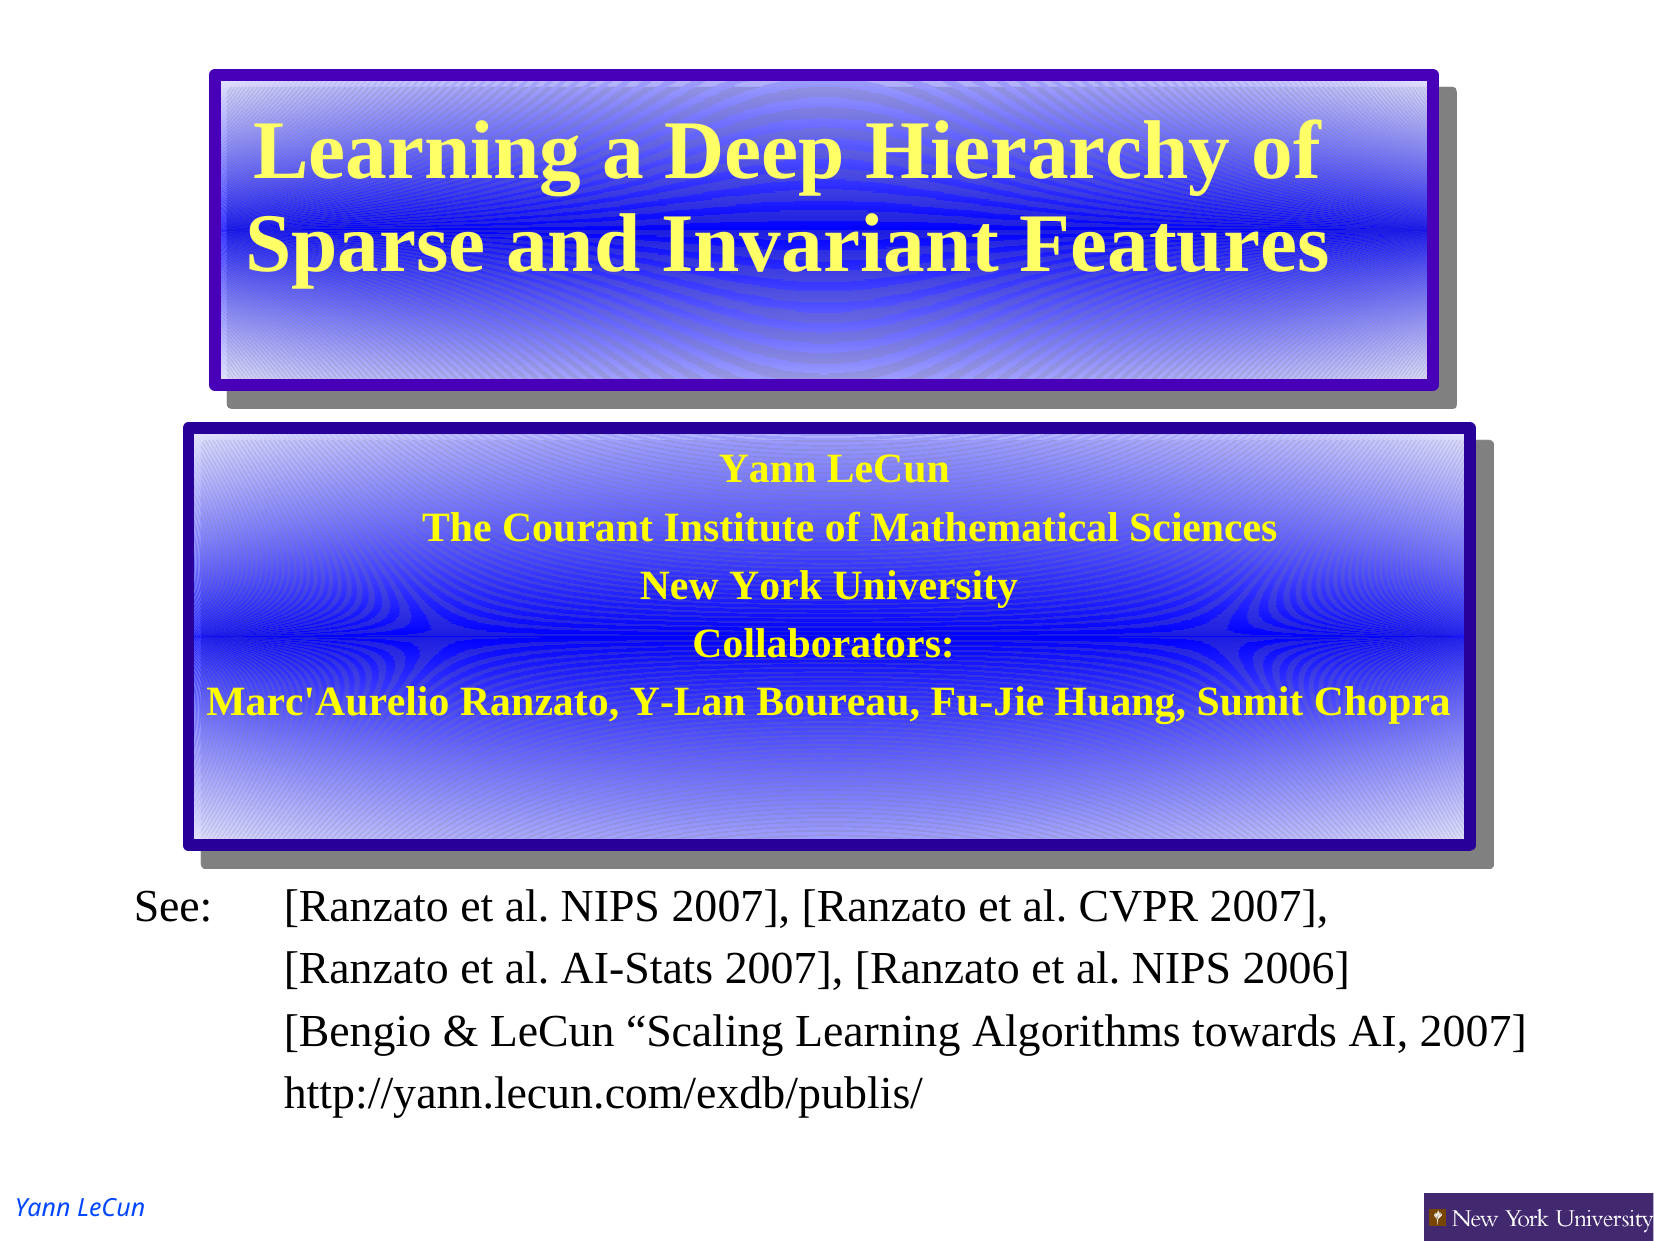

Learning a Deep Hierarchy of Sparse and Invariant Features
 Yann LeCun
 The Courant Institute of Mathematical Sciences
New York University
Collaborators:
Marc'Aurelio Ranzato, Y-Lan Boureau, Fu-Jie Huang, Sumit Chopra
See:	[Ranzato et al. NIPS 2007], [Ranzato et al. CVPR 2007],
		[Ranzato et al. AI-Stats 2007], [Ranzato et al. NIPS 2006]
 		[Bengio & LeCun “Scaling Learning Algorithms towards AI, 2007]
		http://yann.lecun.com/exdb/publis/